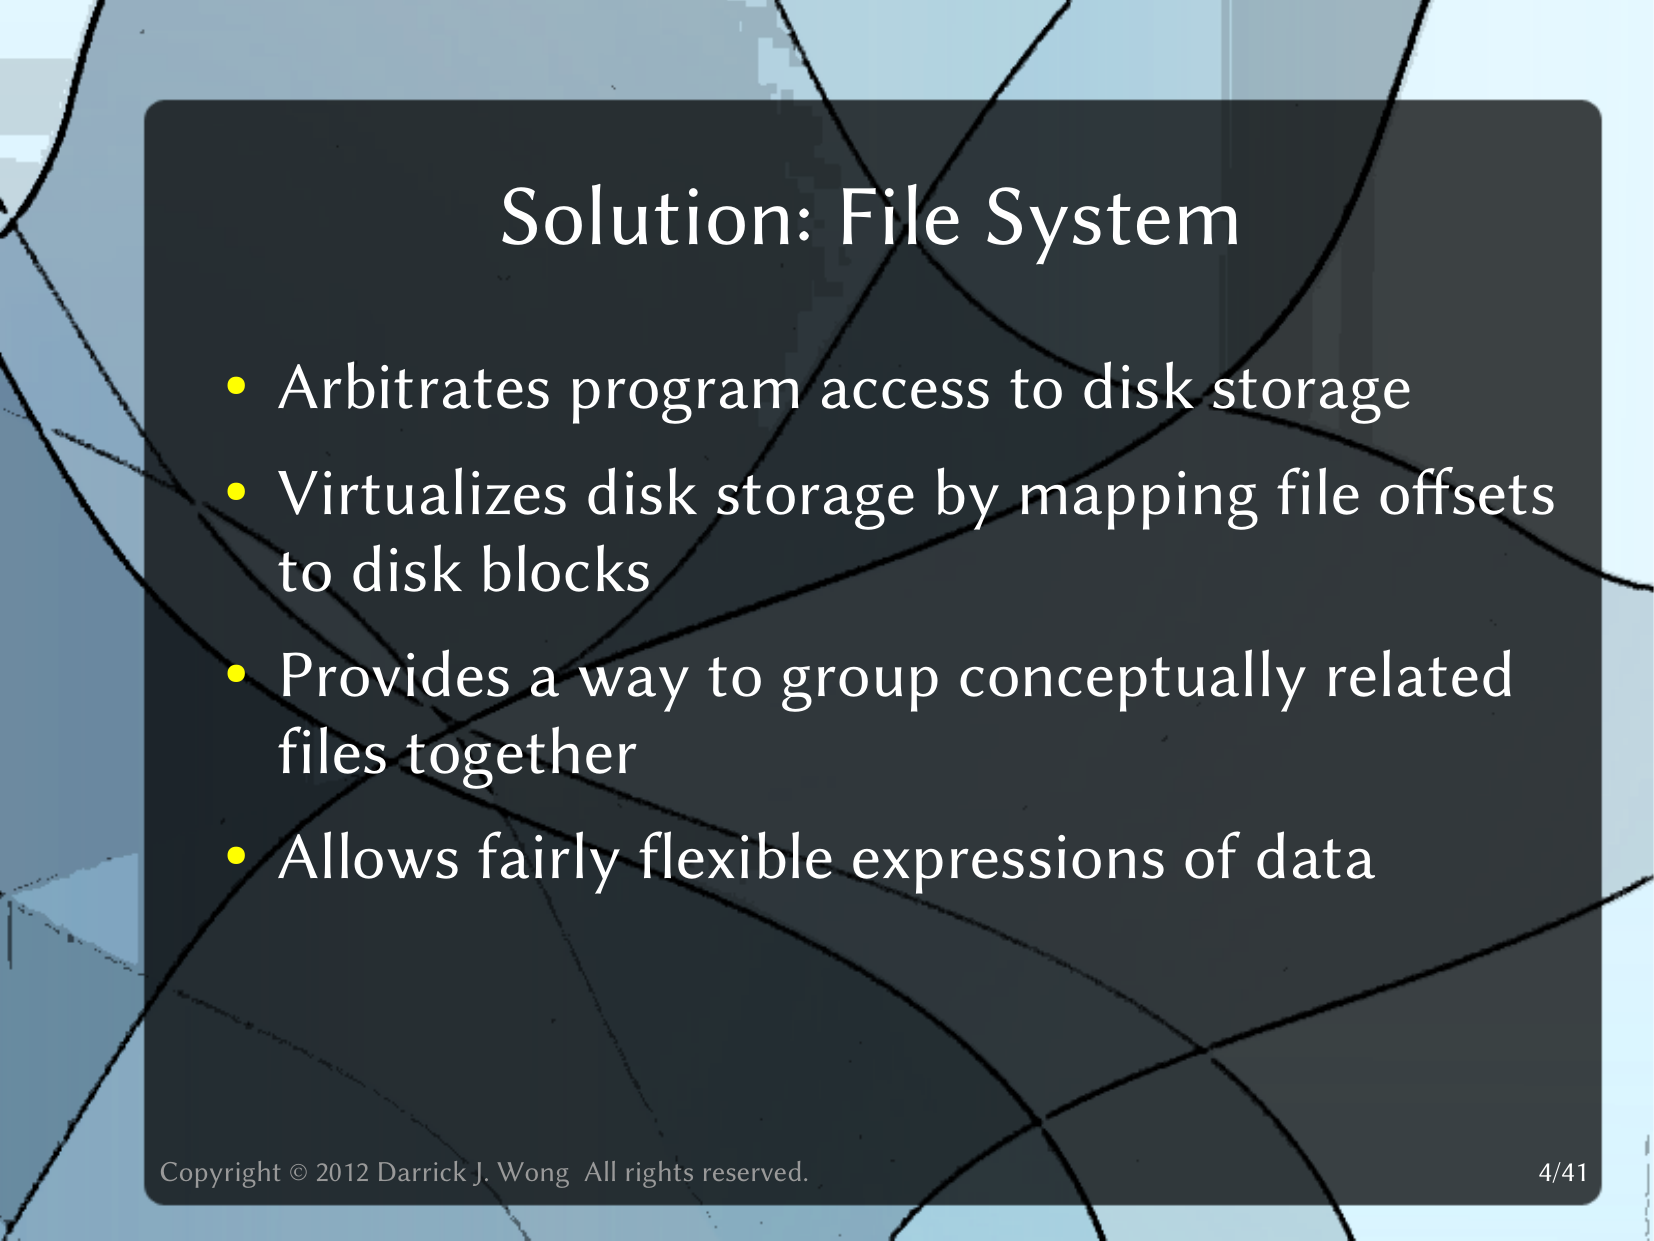

# Solution: File System
Arbitrates program access to disk storage
Virtualizes disk storage by mapping file offsets to disk blocks
Provides a way to group conceptually related files together
Allows fairly flexible expressions of data
4